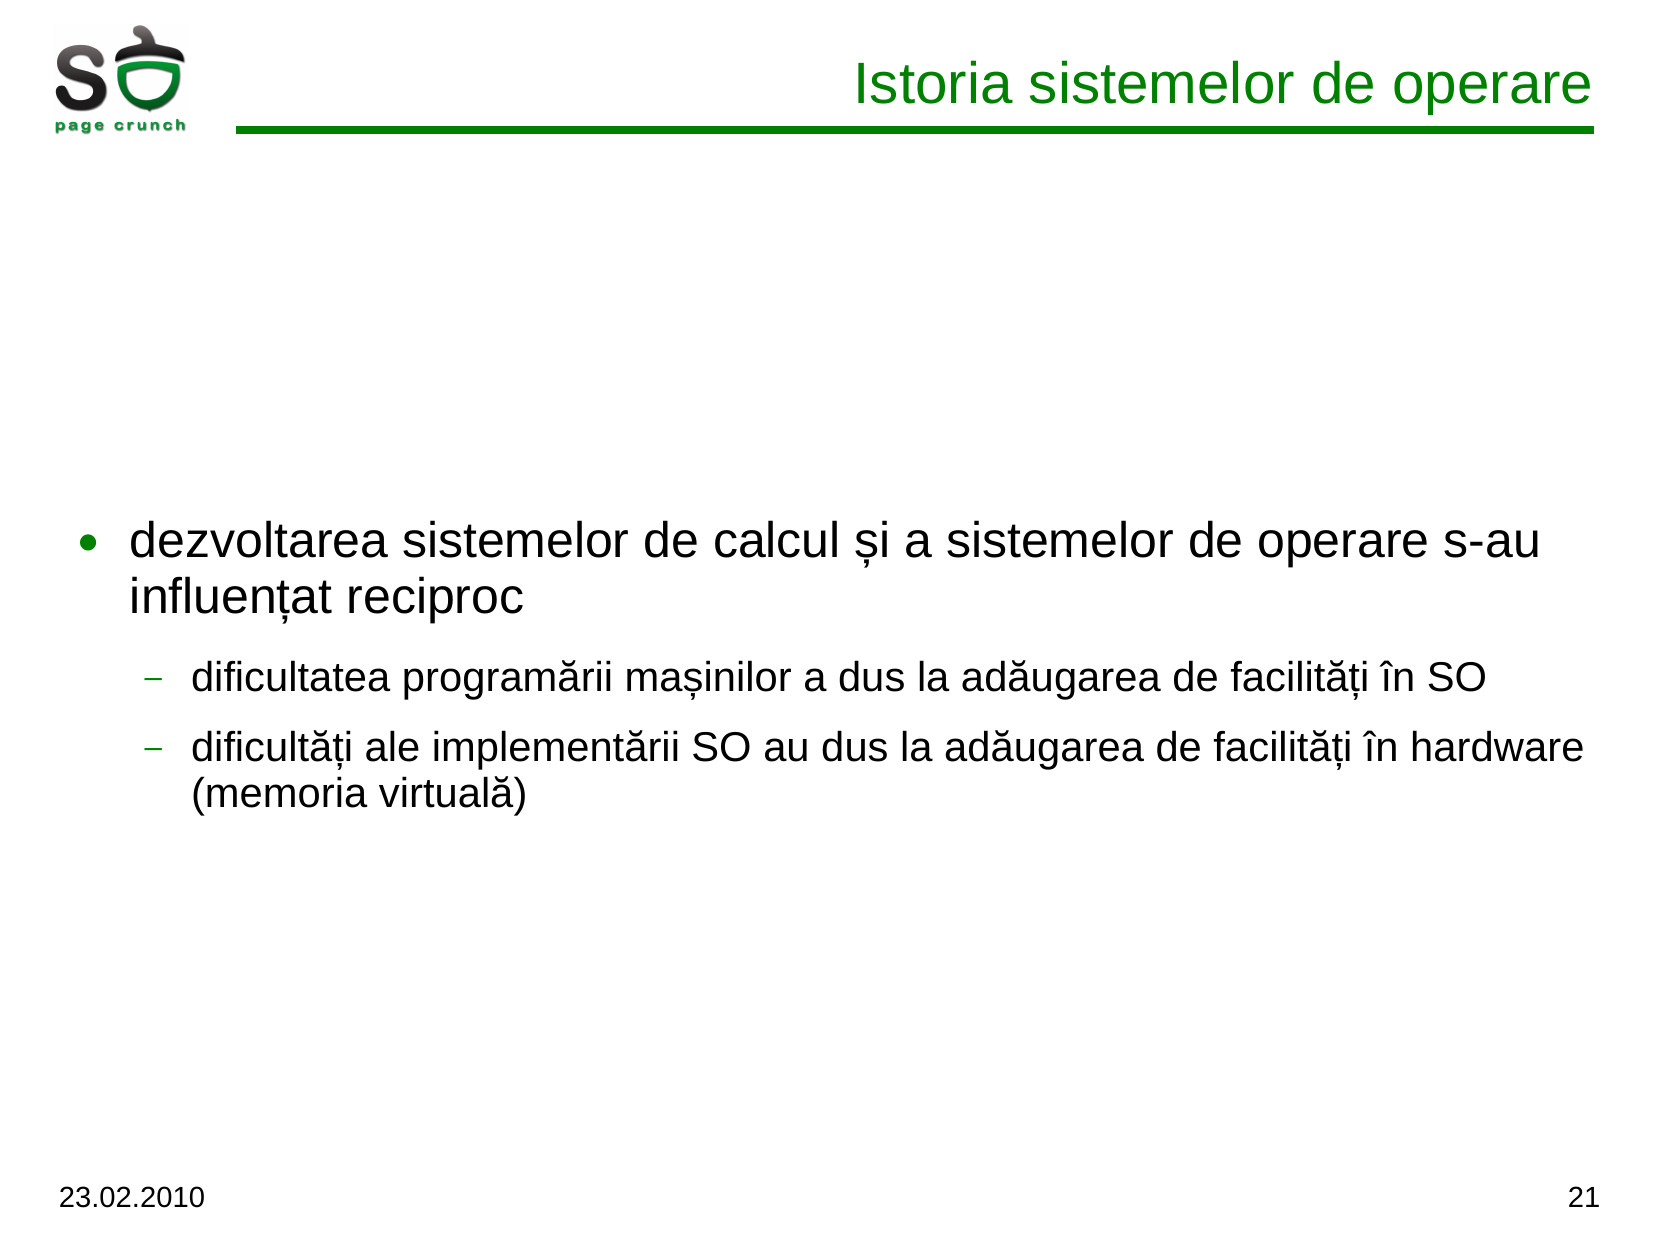

# Istoria sistemelor de operare
dezvoltarea sistemelor de calcul și a sistemelor de operare s-au influențat reciproc
dificultatea programării mașinilor a dus la adăugarea de facilități în SO
dificultăți ale implementării SO au dus la adăugarea de facilități în hardware (memoria virtuală)
23.02.2010
21